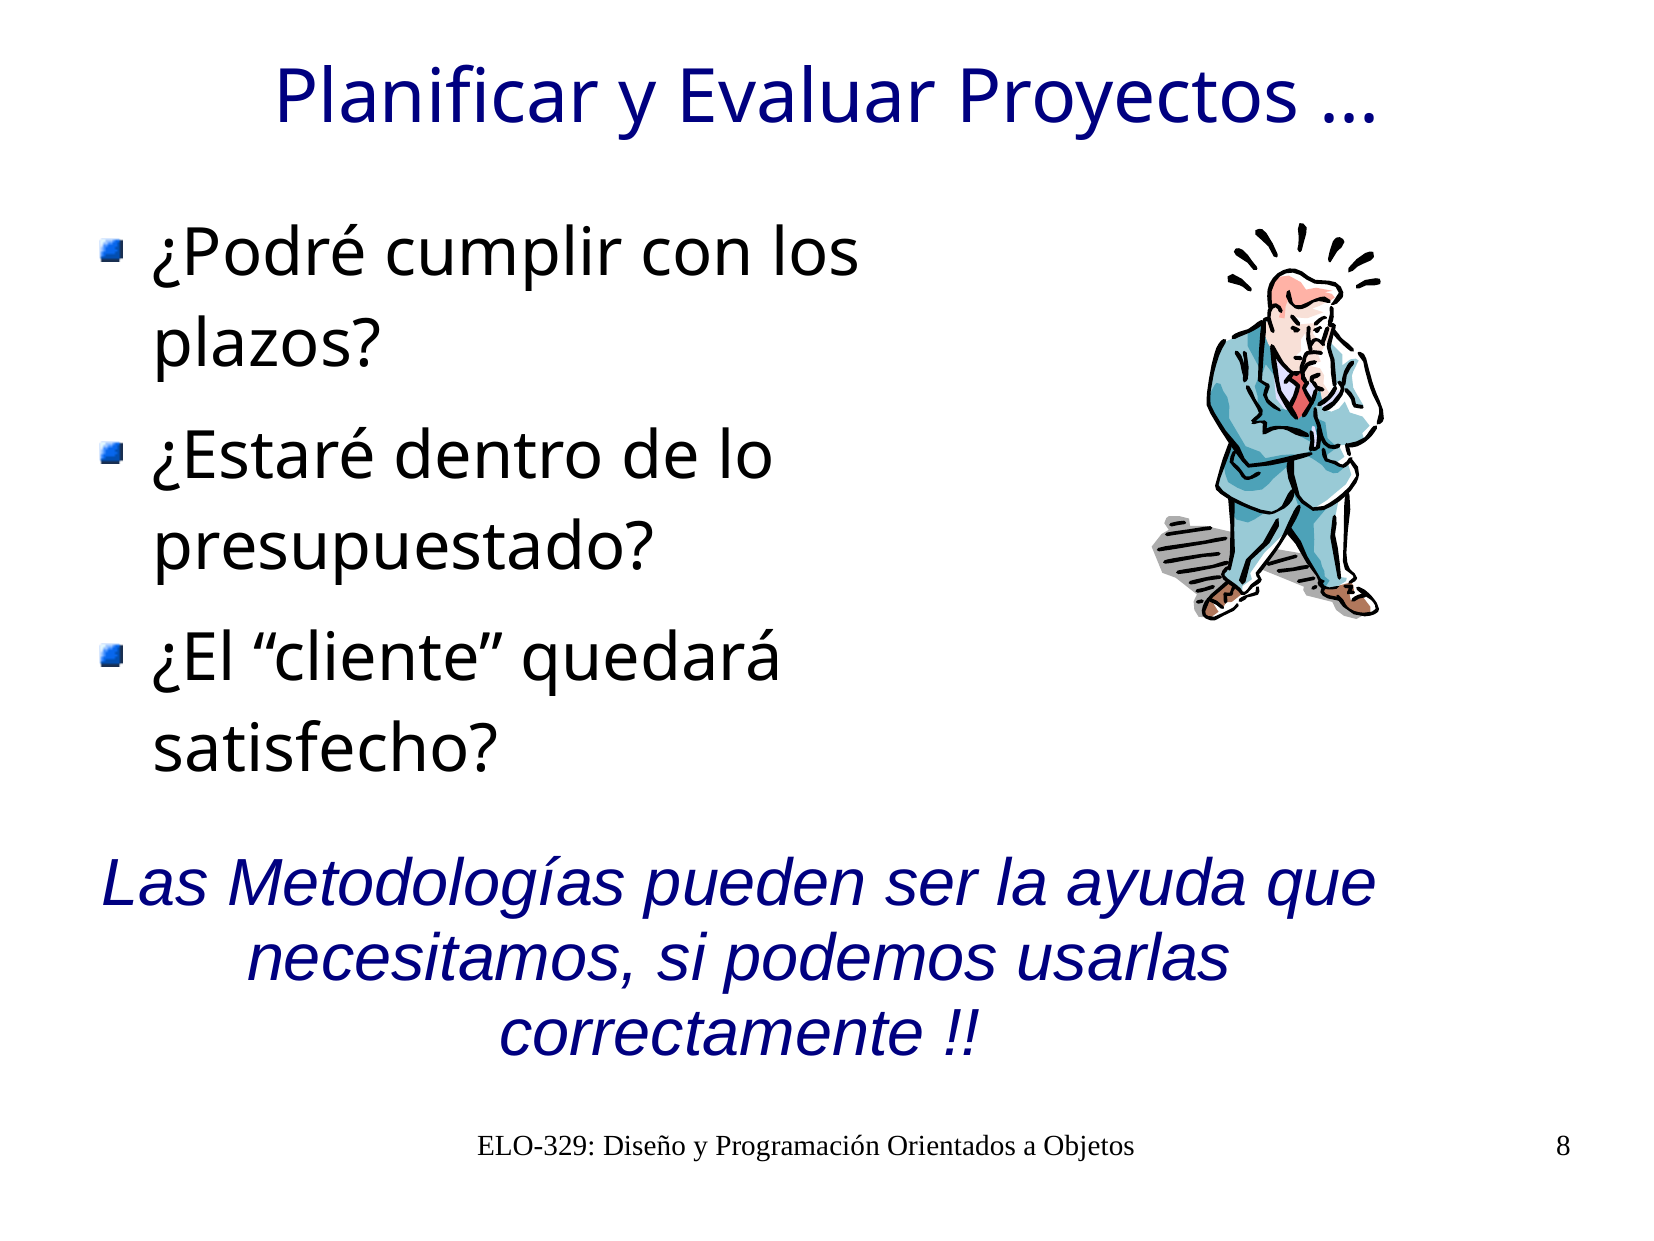

# Planificar y Evaluar Proyectos ...
¿Podré cumplir con los plazos?
¿Estaré dentro de lo presupuestado?
¿El “cliente” quedará satisfecho?
Las Metodologías pueden ser la ayuda que necesitamos, si podemos usarlas correctamente !!
8